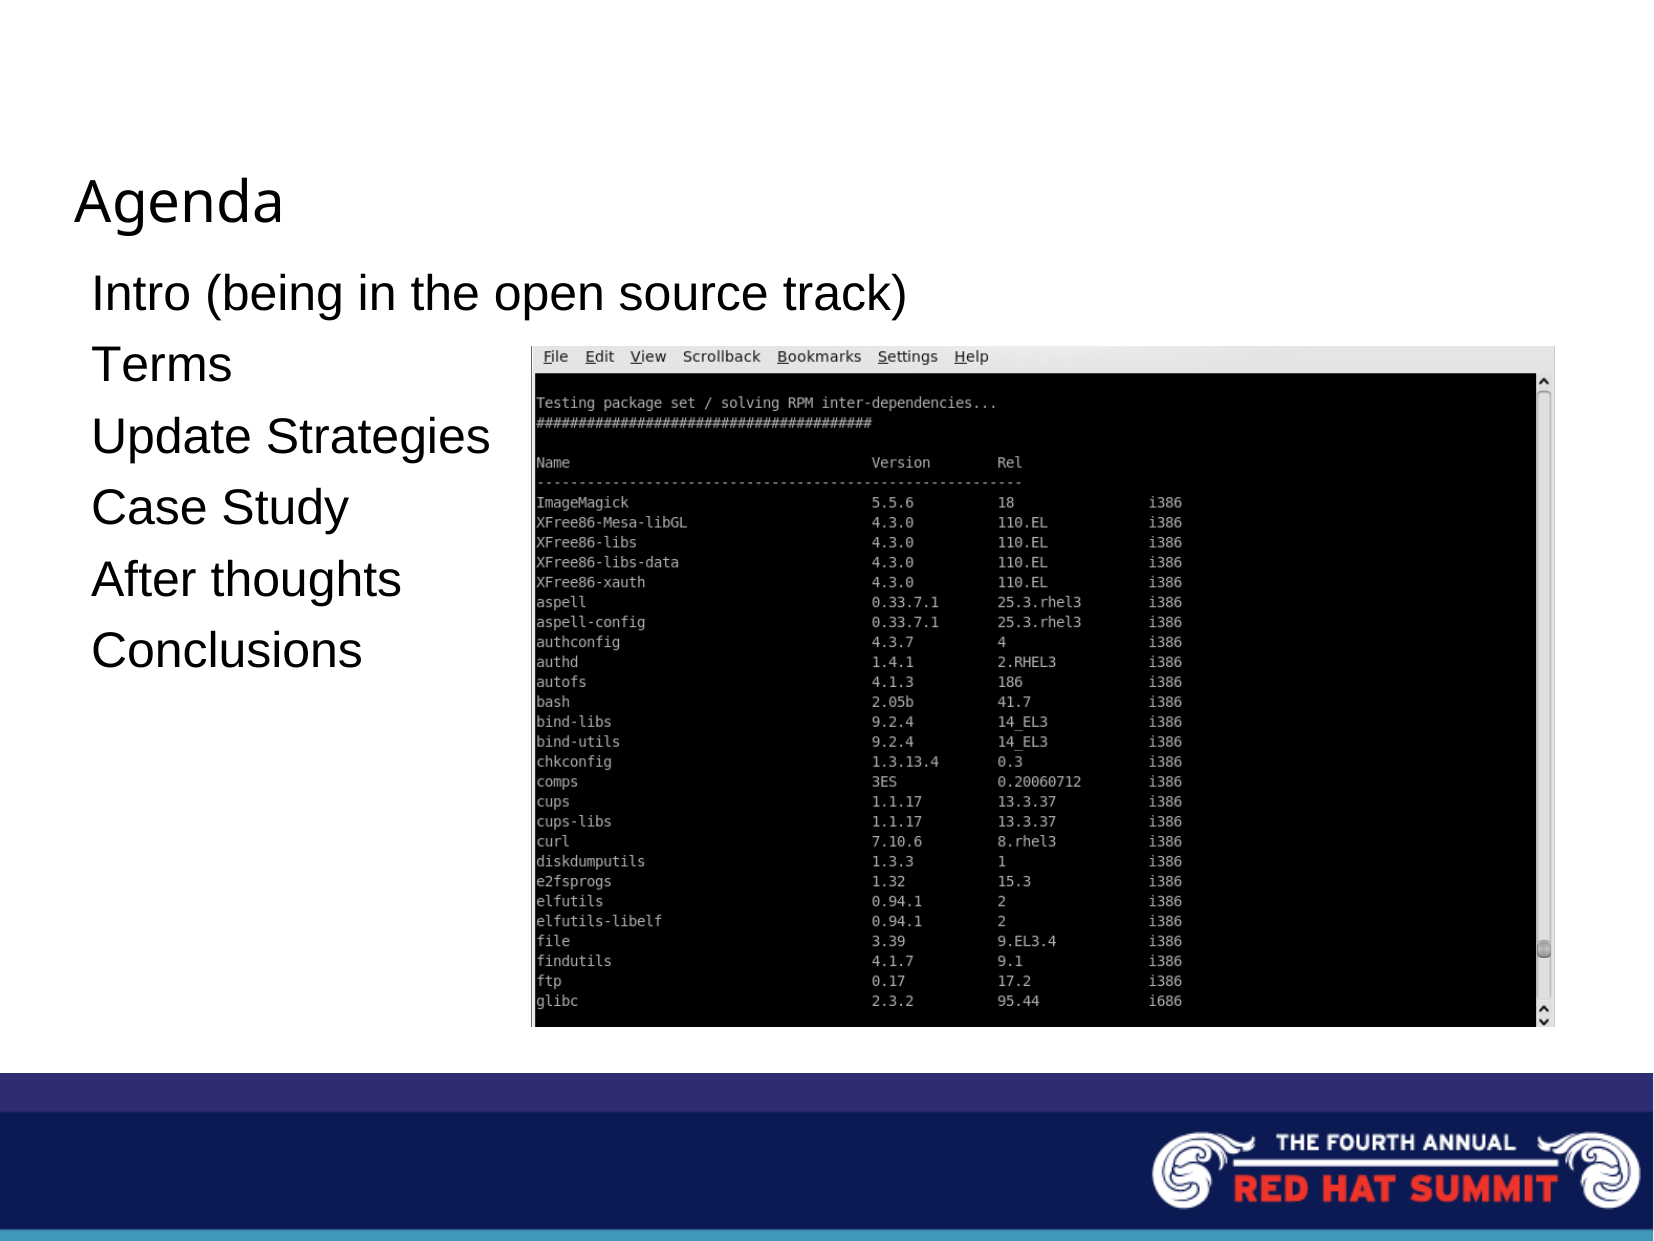

# Agenda
 Intro (being in the open source track)
 Terms
 Update Strategies
 Case Study
 After thoughts
 Conclusions